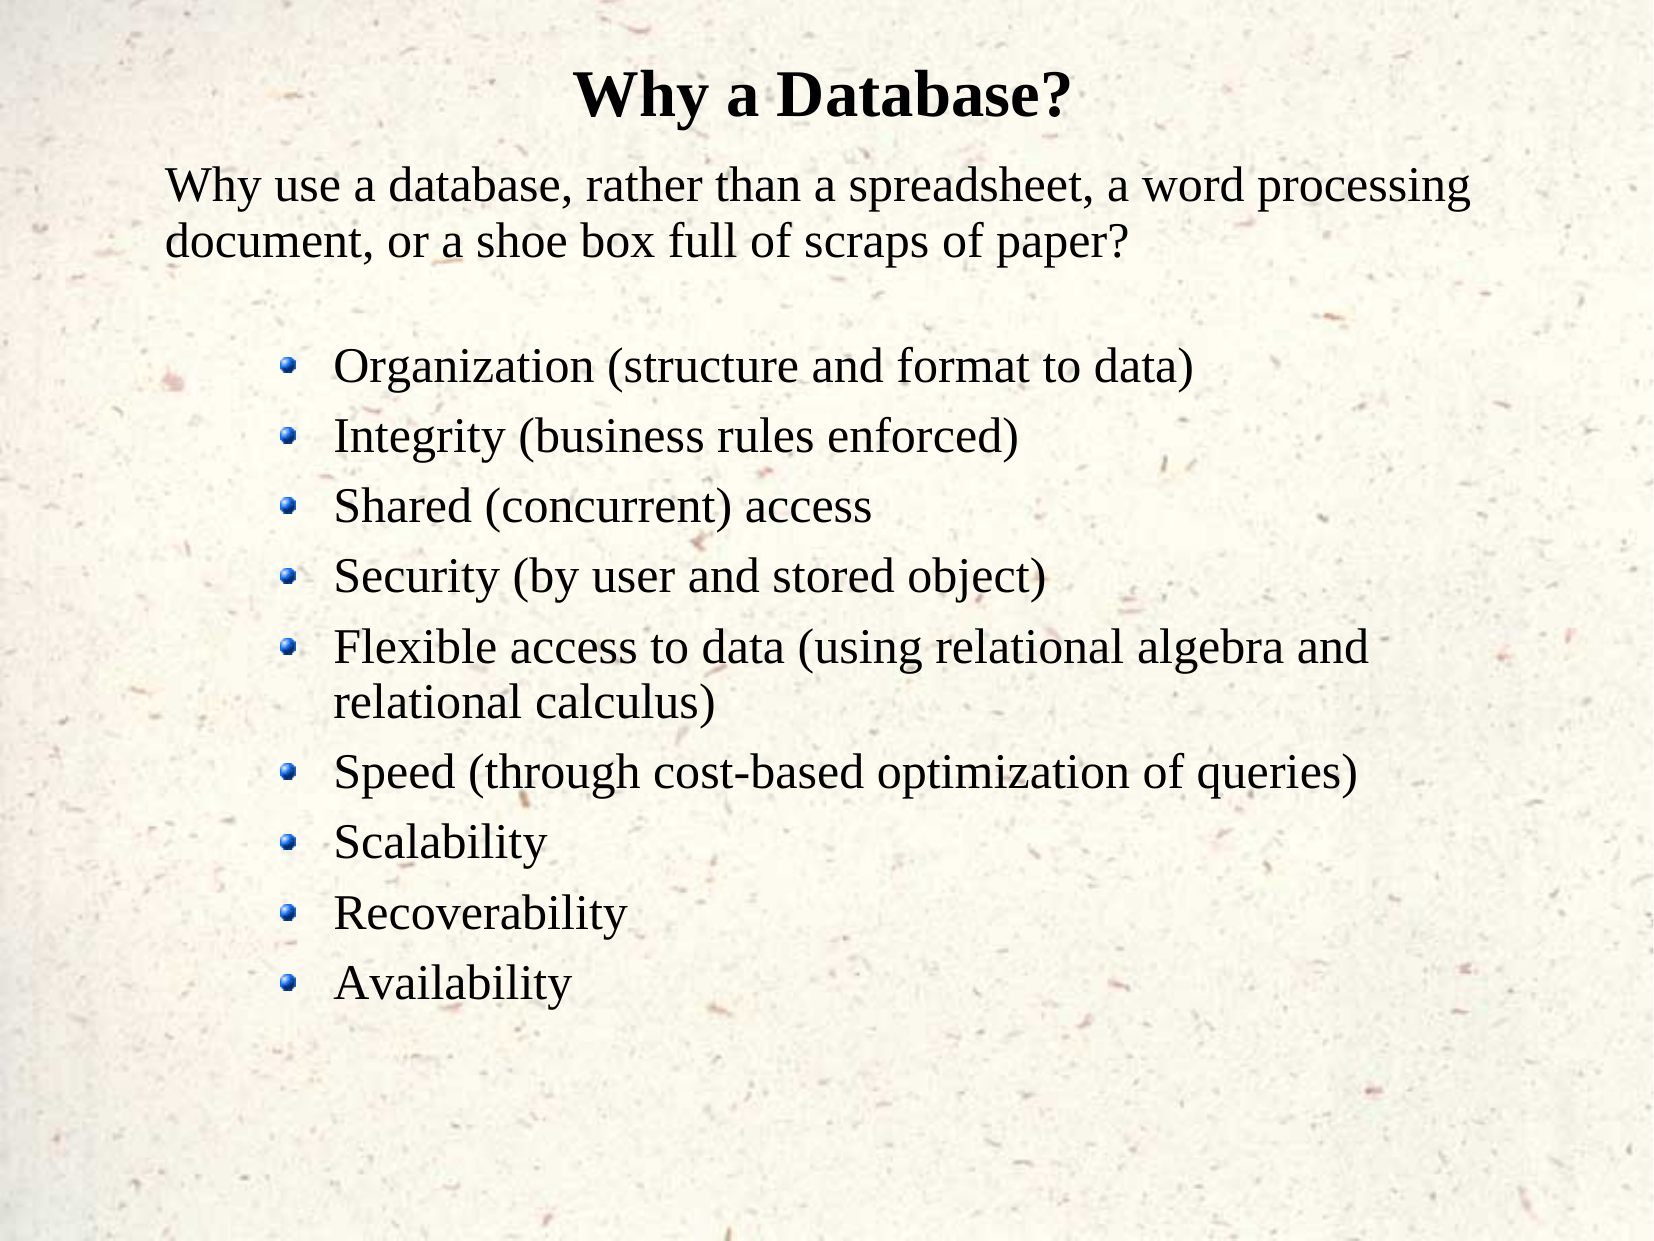

# Why a Database?
Why use a database, rather than a spreadsheet, a word processing document, or a shoe box full of scraps of paper?
Organization (structure and format to data)
Integrity (business rules enforced)
Shared (concurrent) access
Security (by user and stored object)
Flexible access to data (using relational algebra and relational calculus)
Speed (through cost-based optimization of queries)
Scalability
Recoverability
Availability